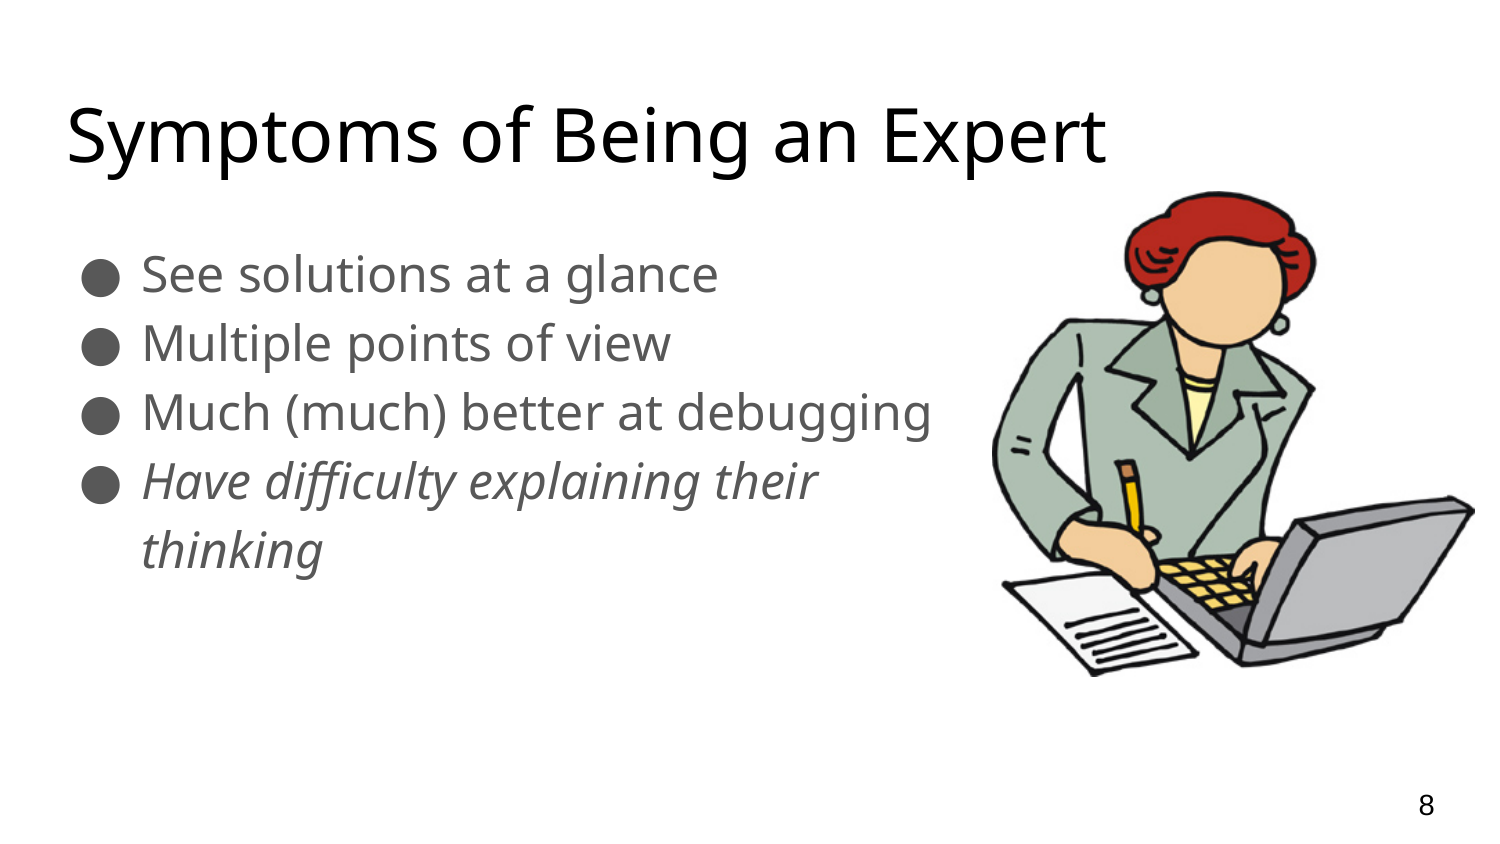

# Symptoms of Being an Expert
See solutions at a glance
Multiple points of view
Much (much) better at debugging
Have difficulty explaining their thinking